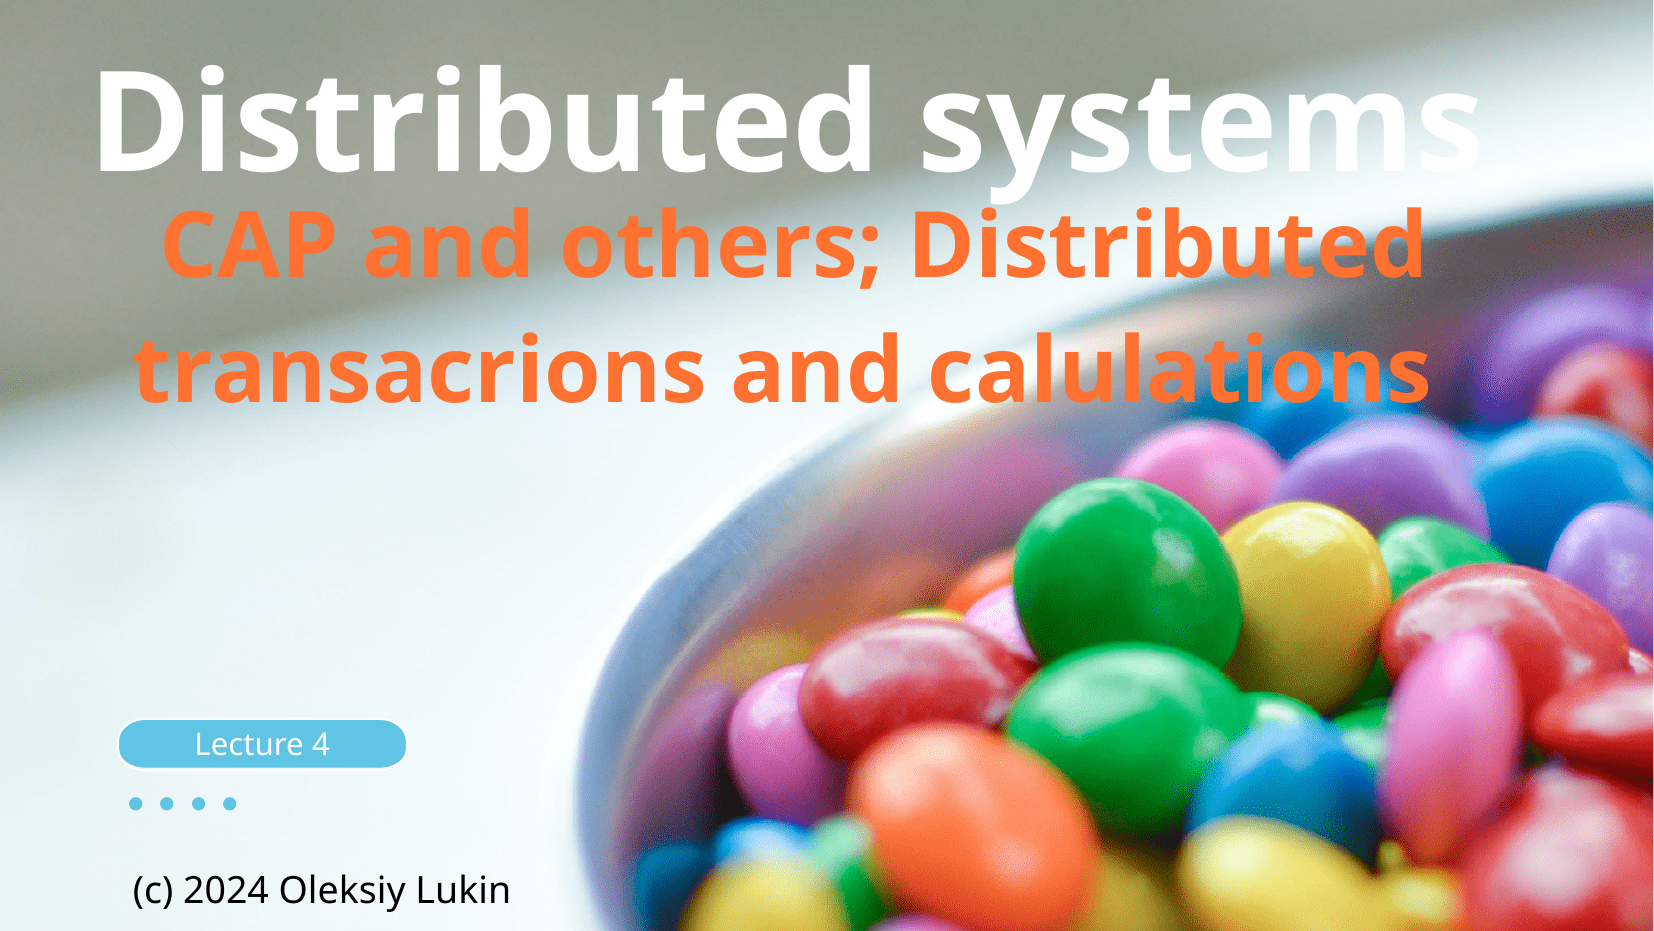

# Distributed systems
 CAP and others; Distributed transacrions and calulations
Lecture 4
(c) 2024 Oleksiy Lukin